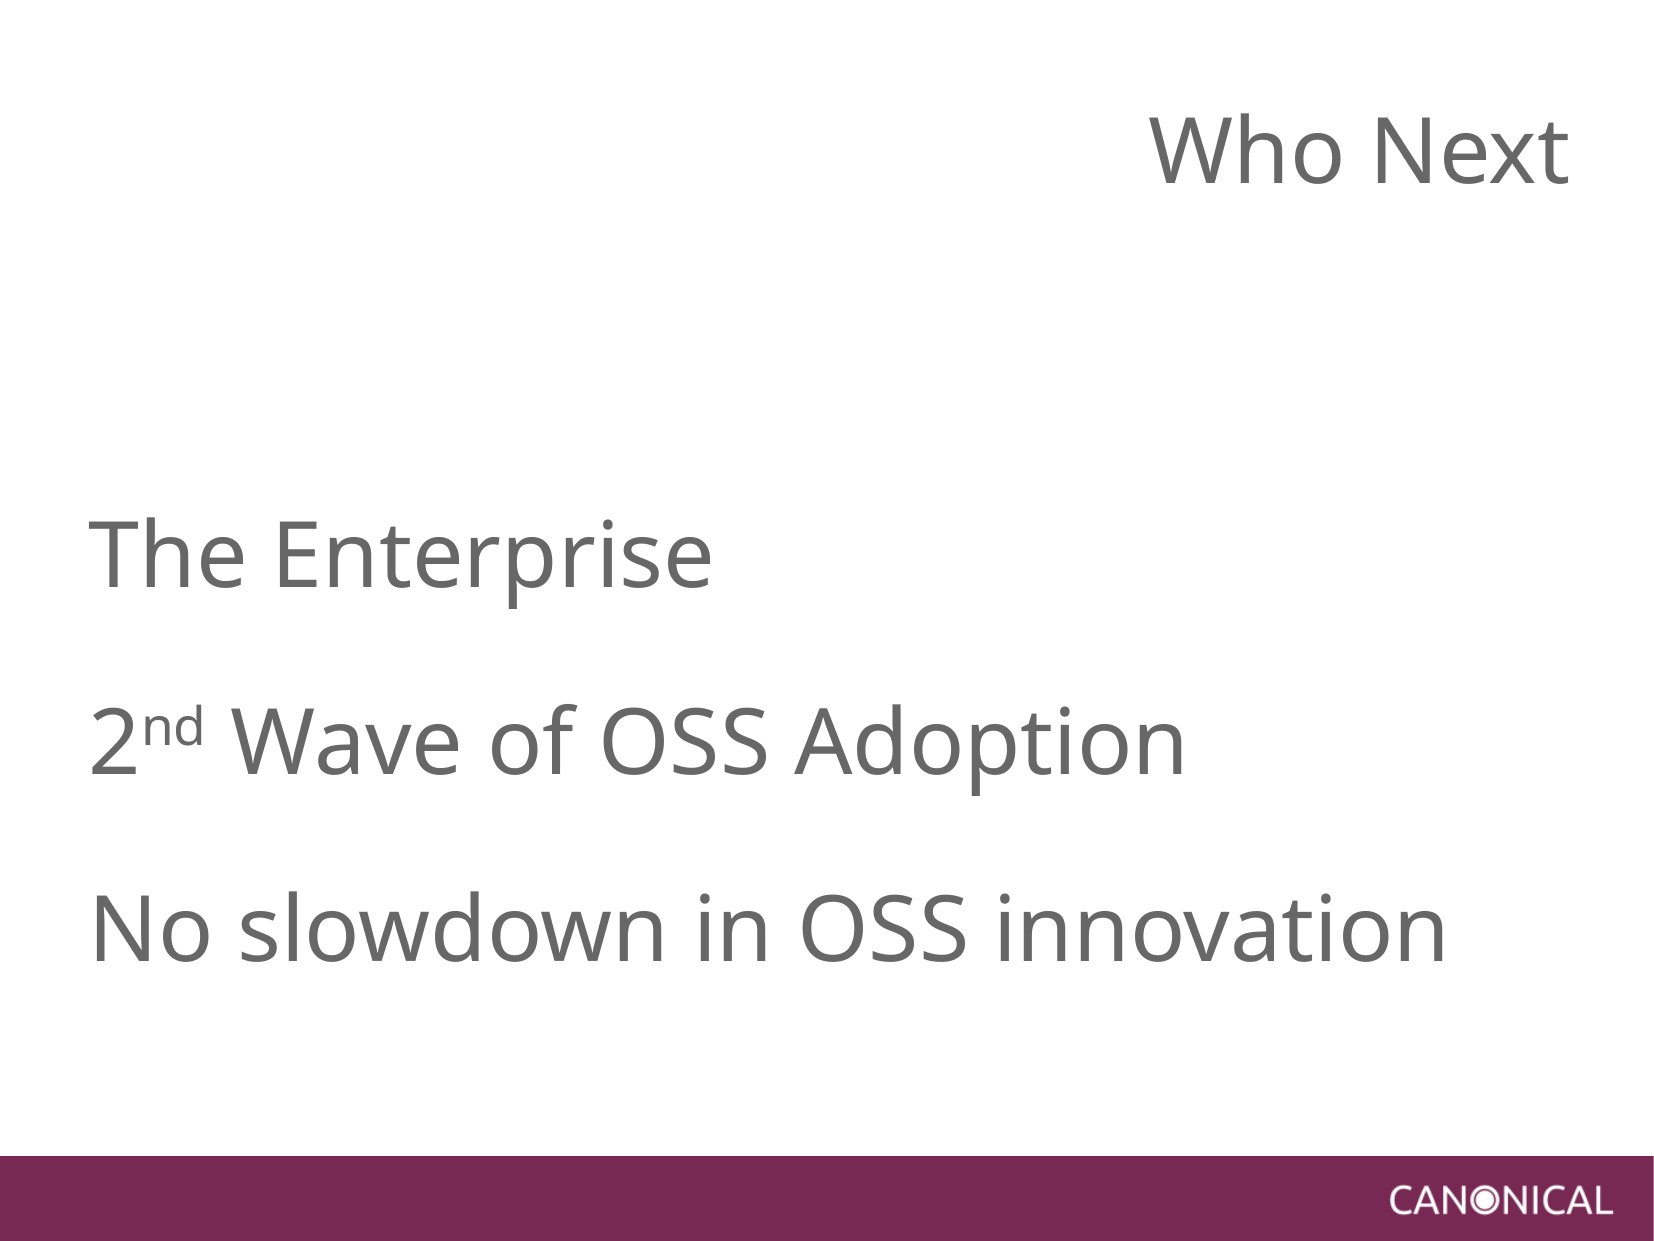

# Who Next
The Enterprise
2nd Wave of OSS Adoption
No slowdown in OSS innovation